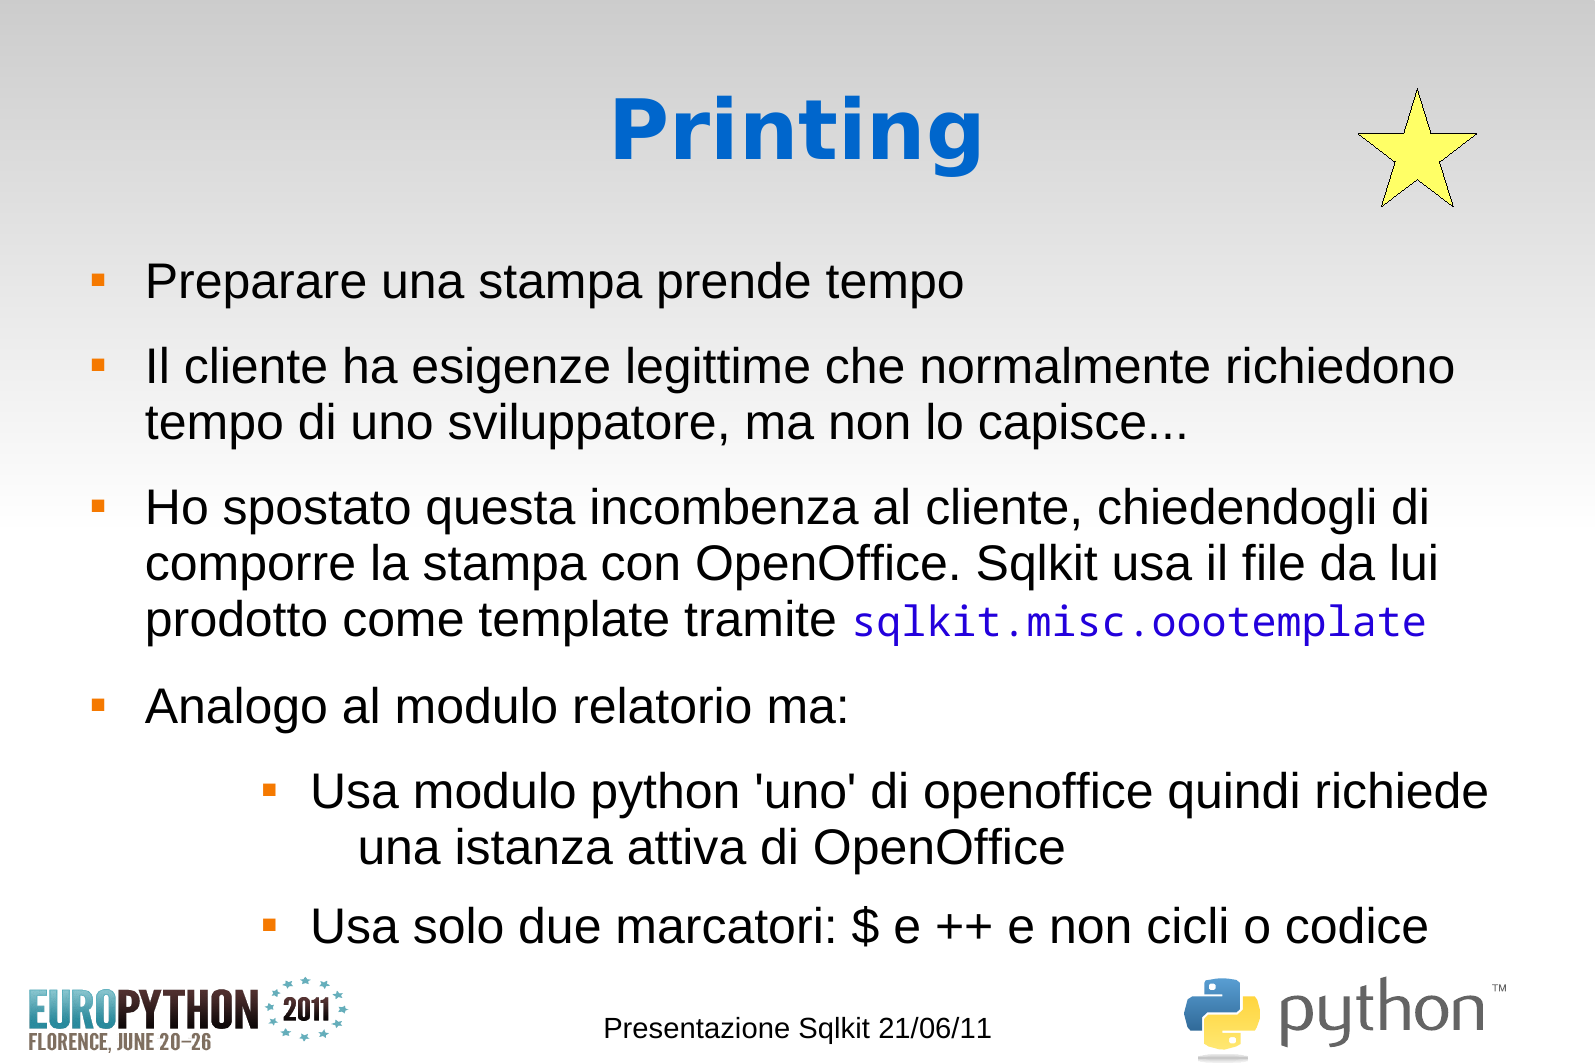

# Printing
Preparare una stampa prende tempo
Il cliente ha esigenze legittime che normalmente richiedono tempo di uno sviluppatore, ma non lo capisce...
Ho spostato questa incombenza al cliente, chiedendogli di comporre la stampa con OpenOffice. Sqlkit usa il file da lui prodotto come template tramite sqlkit.misc.oootemplate
Analogo al modulo relatorio ma:
Usa modulo python 'uno' di openoffice quindi richiede una istanza attiva di OpenOffice
Usa solo due marcatori: $ e ++ e non cicli o codice